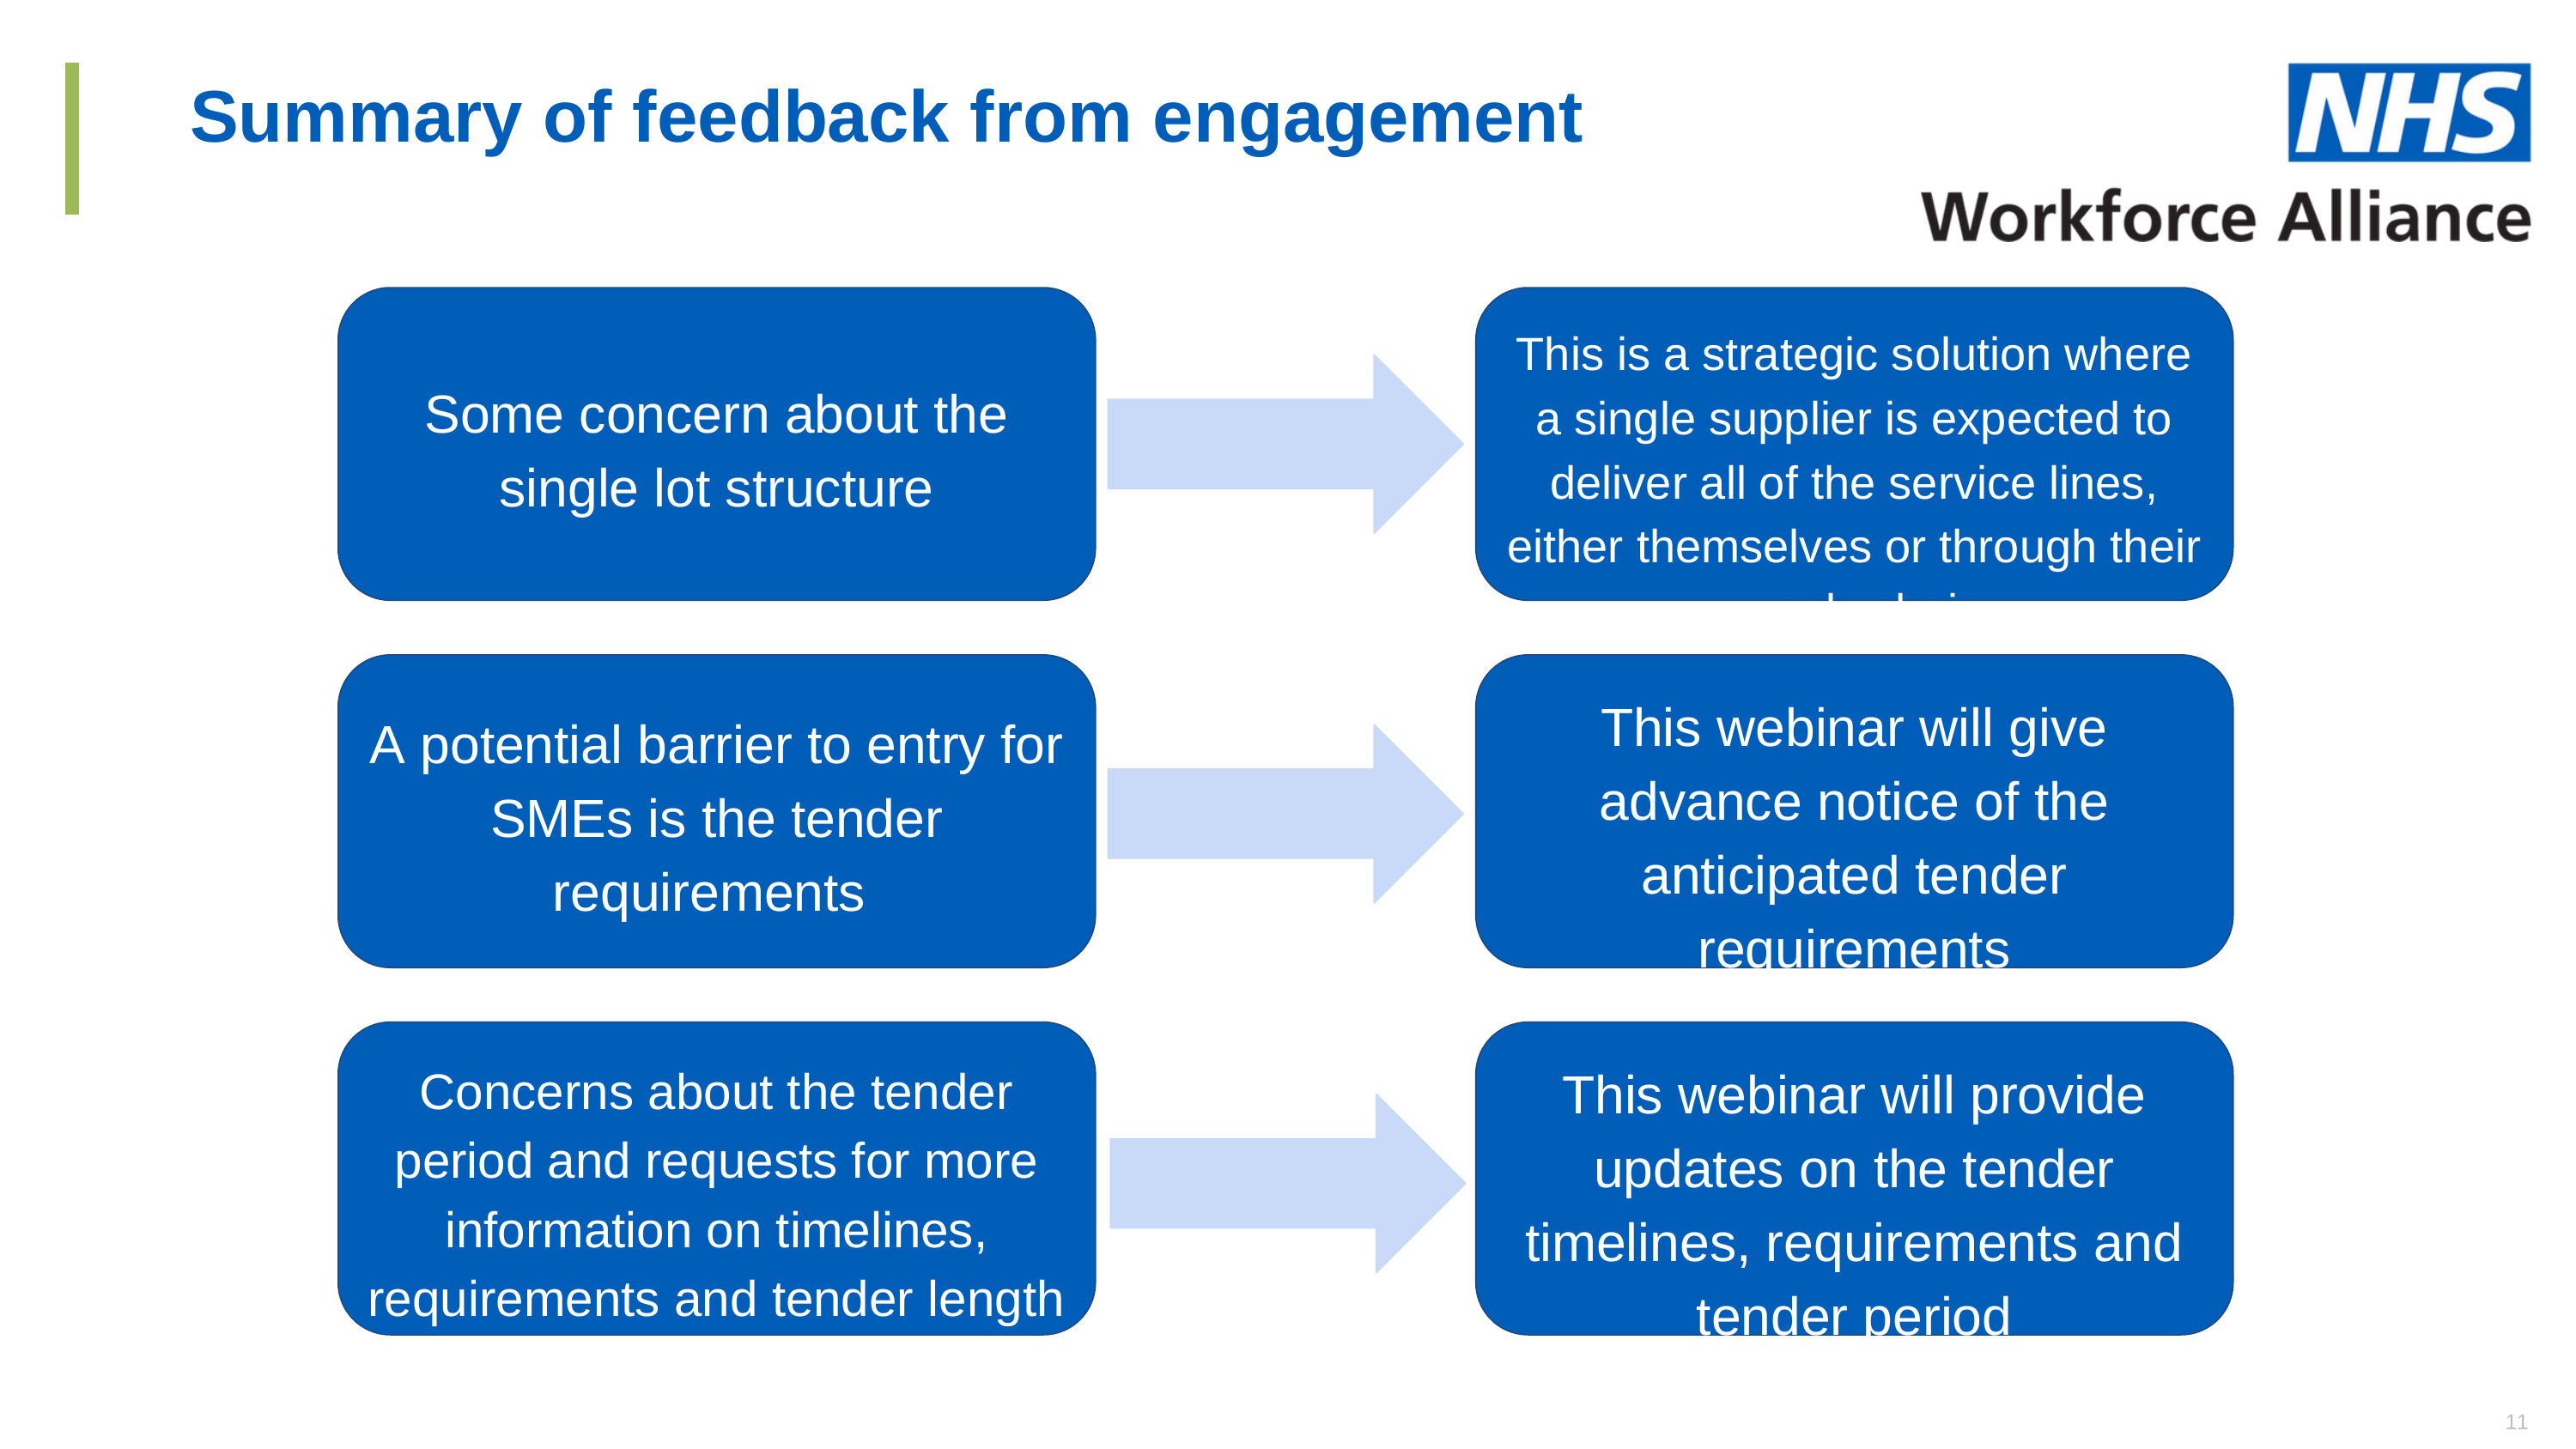

# Summary of feedback from engagement
Some concern about the single lot structure
This is a strategic solution where a single supplier is expected to deliver all of the service lines, either themselves or through their supply chain
A potential barrier to entry for SMEs is the tender requirements
This webinar will give advance notice of the anticipated tender requirements
Concerns about the tender period and requests for more information on timelines, requirements and tender length
This webinar will provide updates on the tender timelines, requirements and tender period